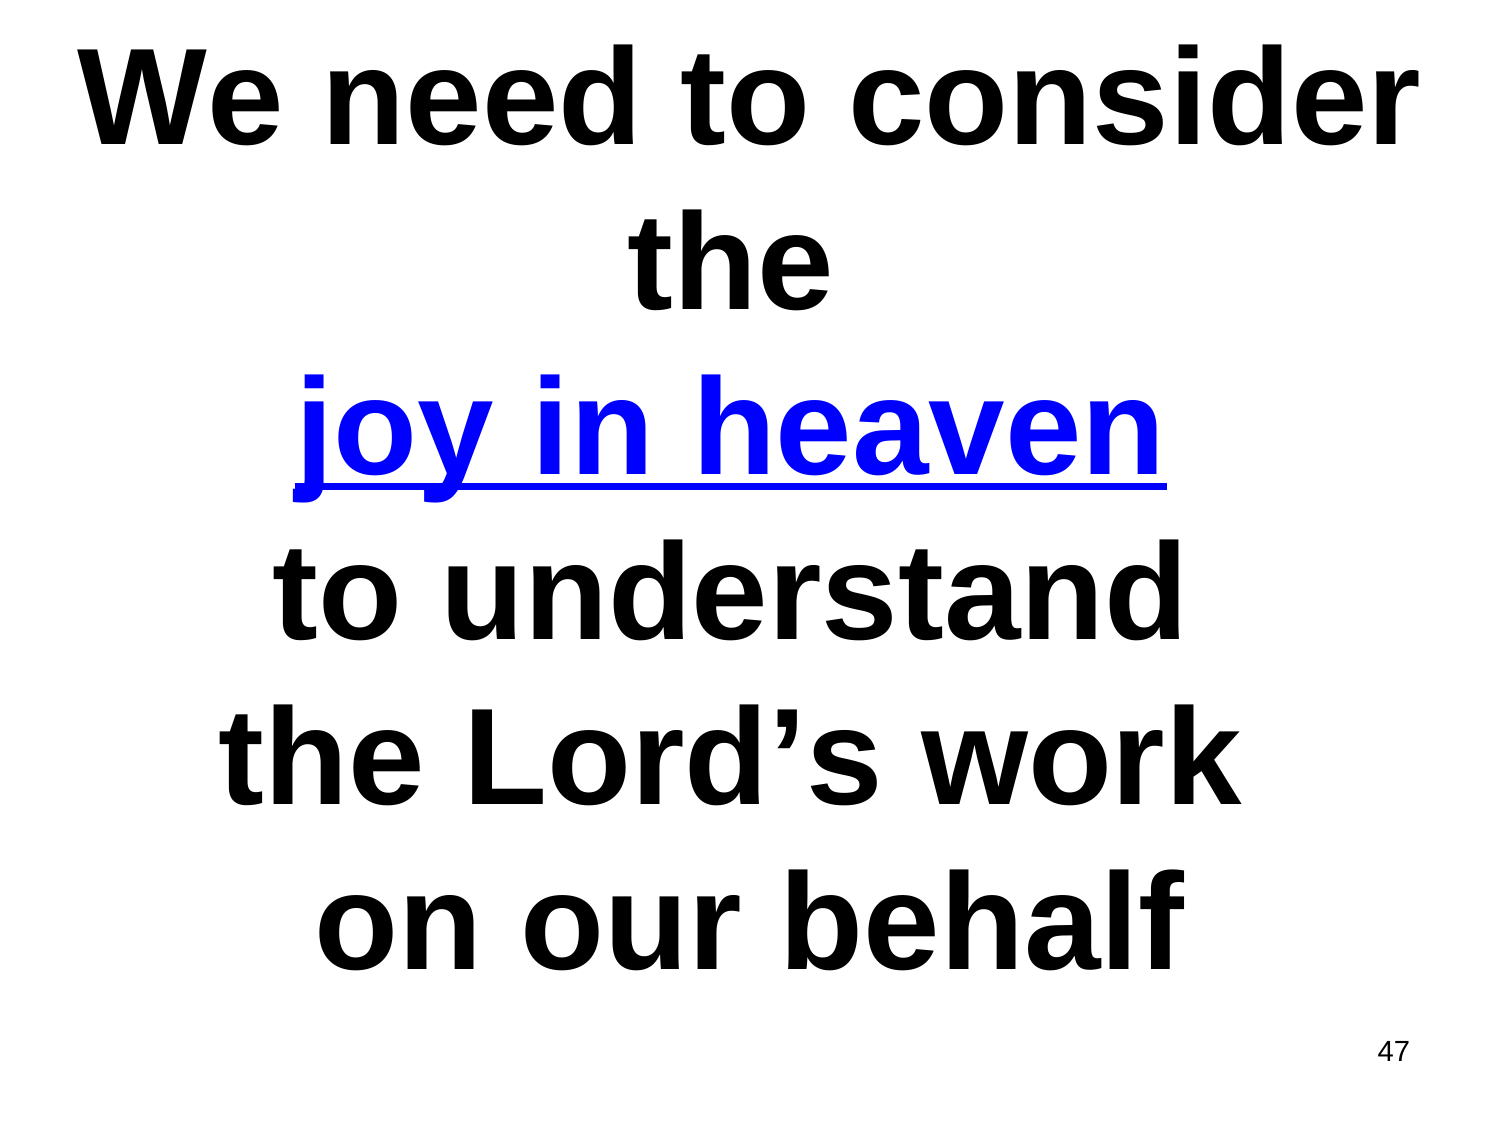

We need to consider the
joy in heaven
to understand
the Lord’s work
on our behalf